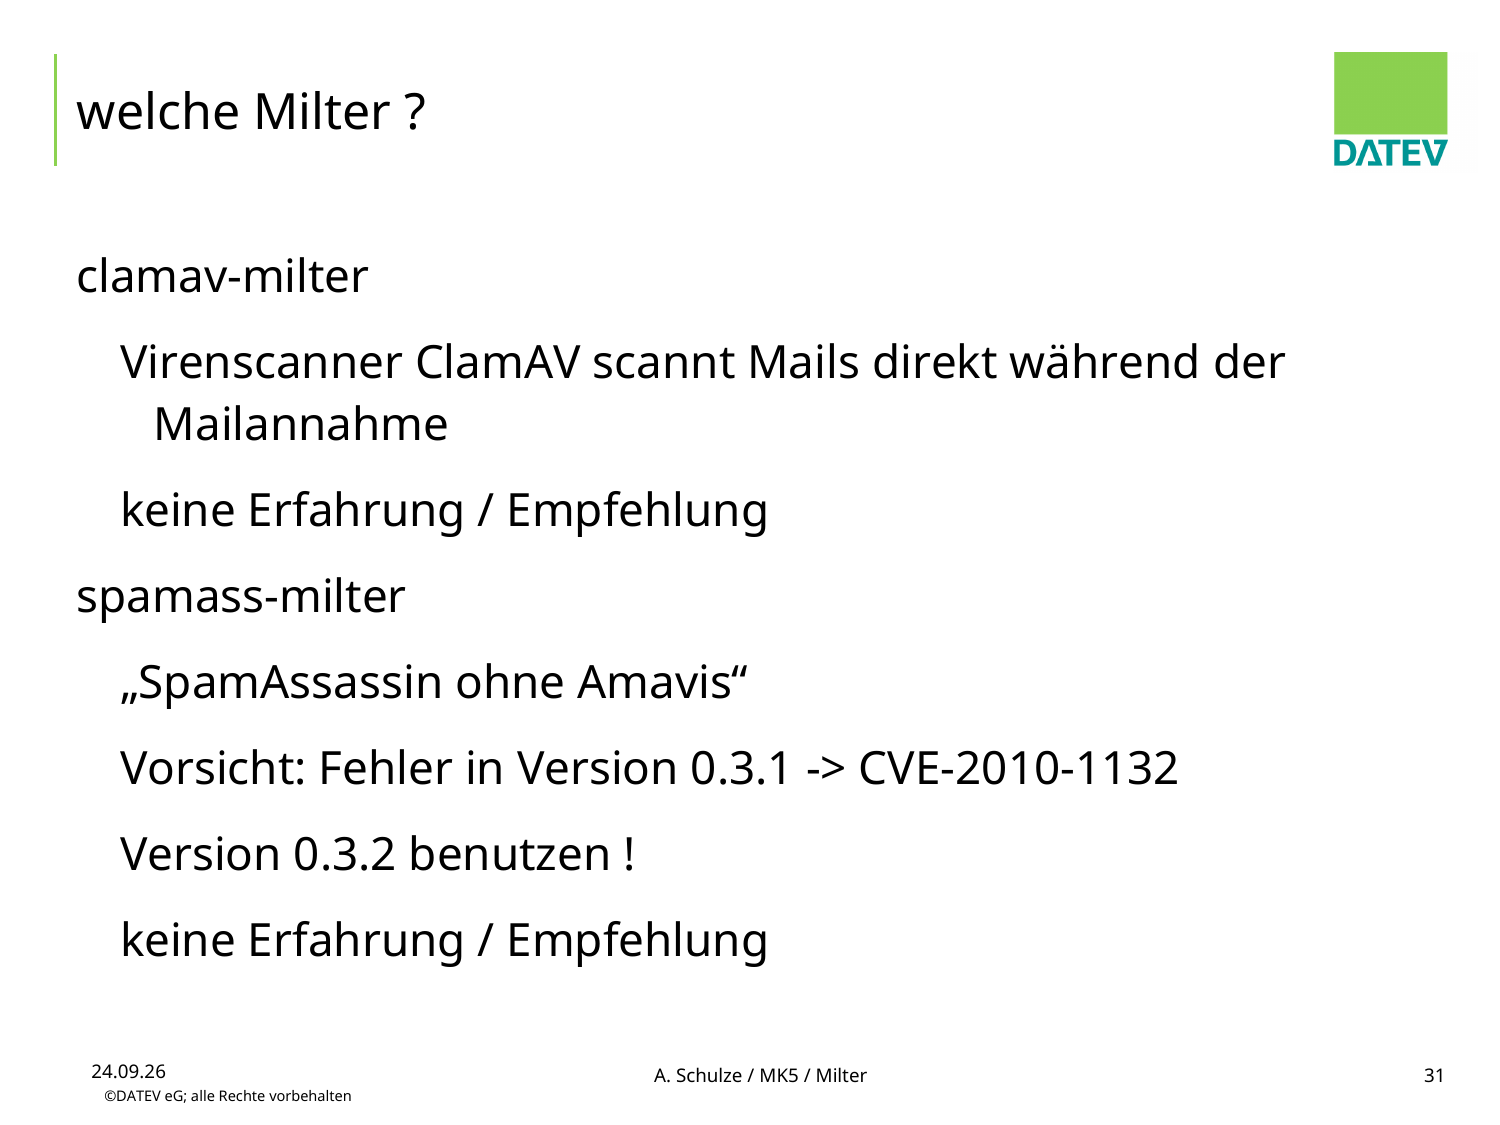

# welche Milter ?
clamav-milter
Virenscanner ClamAV scannt Mails direkt während der Mailannahme
keine Erfahrung / Empfehlung
spamass-milter
„SpamAssassin ohne Amavis“
Vorsicht: Fehler in Version 0.3.1 -> CVE-2010-1132
Version 0.3.2 benutzen !
keine Erfahrung / Empfehlung
A. Schulze / MK5 / Milter
31